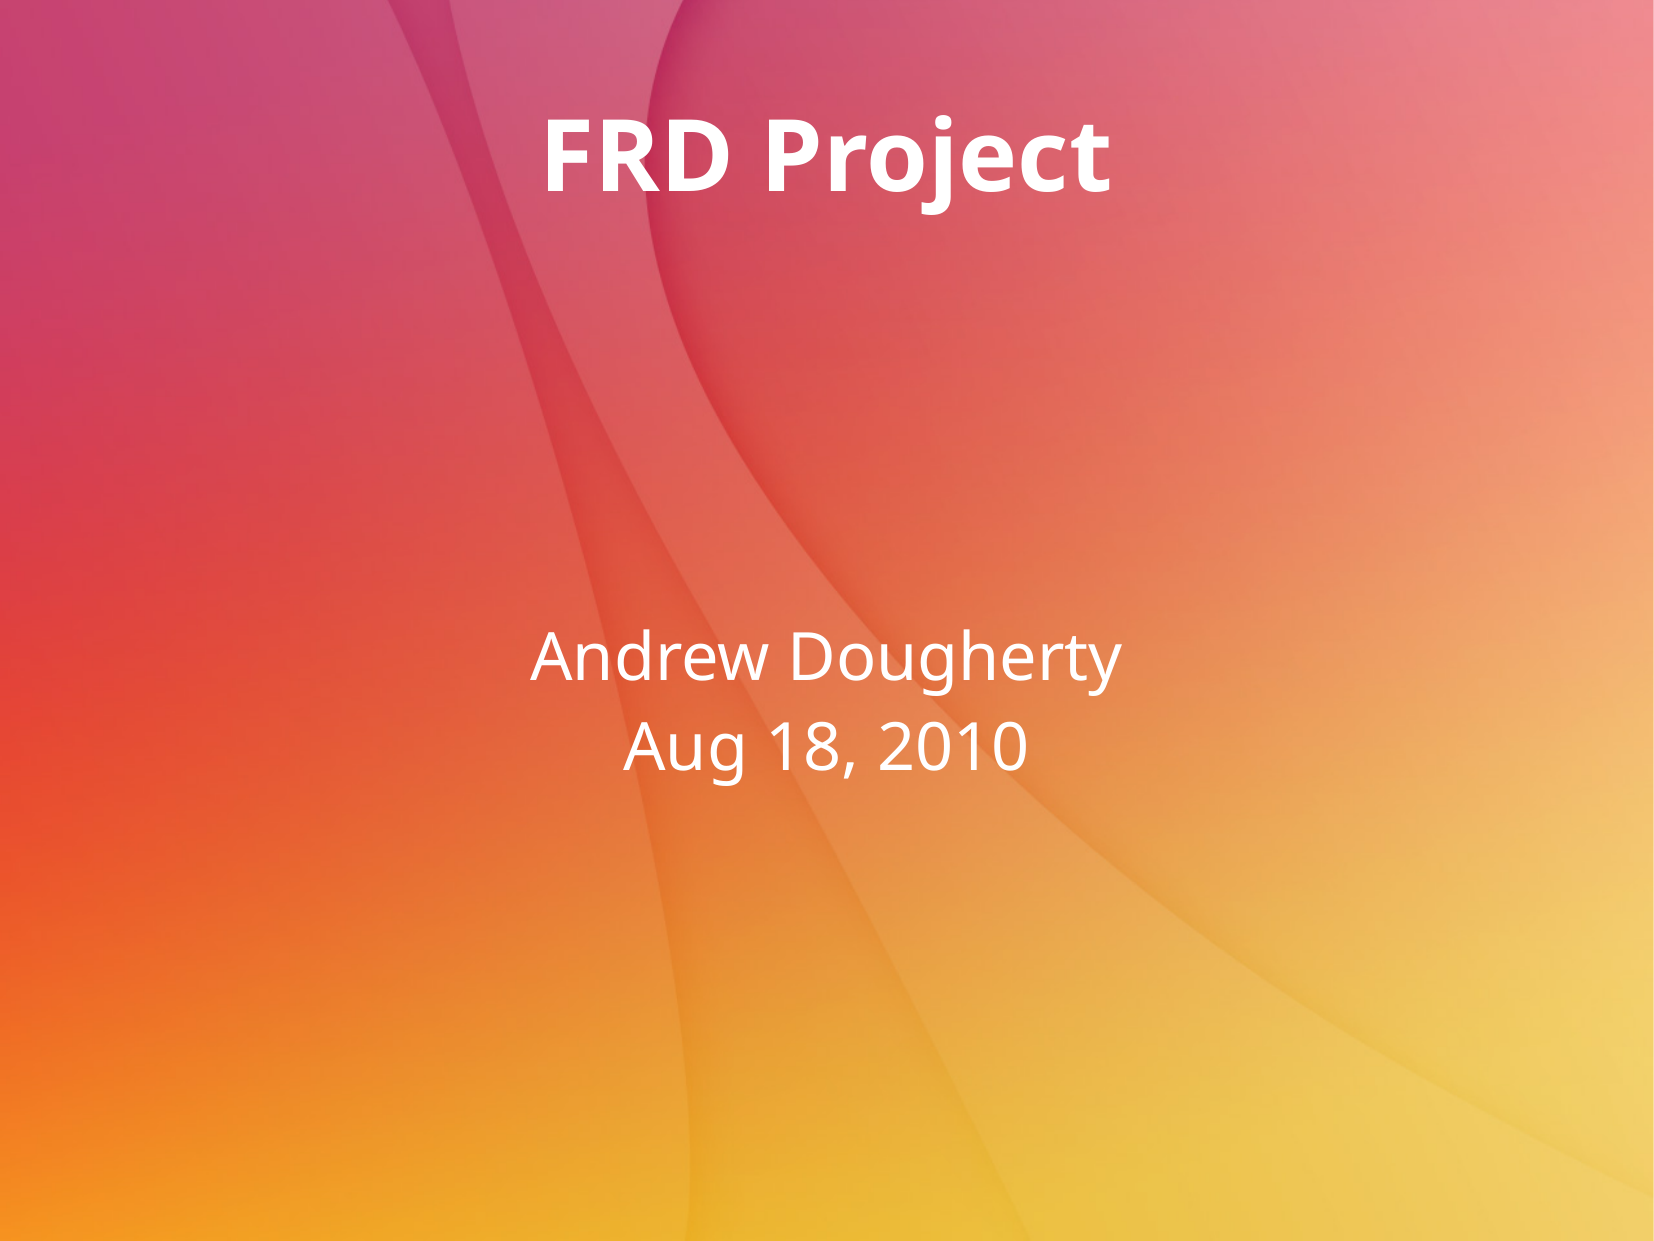

# FRD Project
Andrew Dougherty
Aug 18, 2010